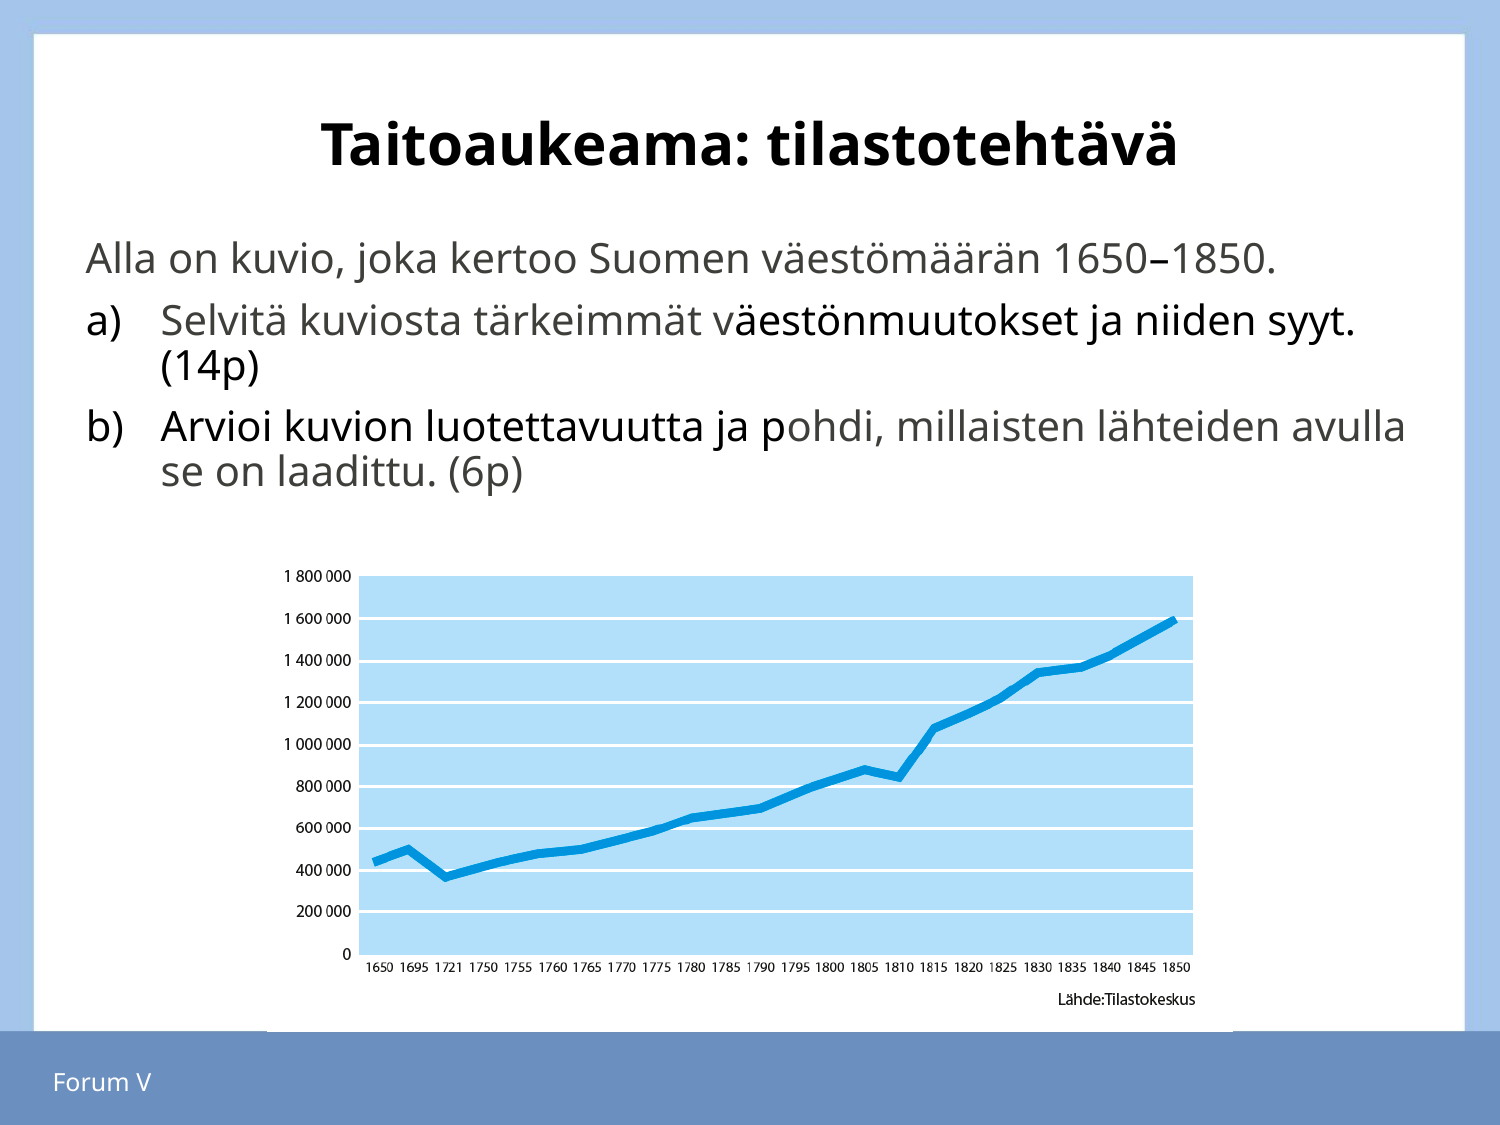

Taitoaukeama: tilastotehtävä
# Alla on kuvio, joka kertoo Suomen väestömäärän 1650–1850.
Selvitä kuviosta tärkeimmät väestönmuutokset ja niiden syyt. (14p)
Arvioi kuvion luotettavuutta ja pohdi, millaisten lähteiden avulla se on laadittu. (6p)